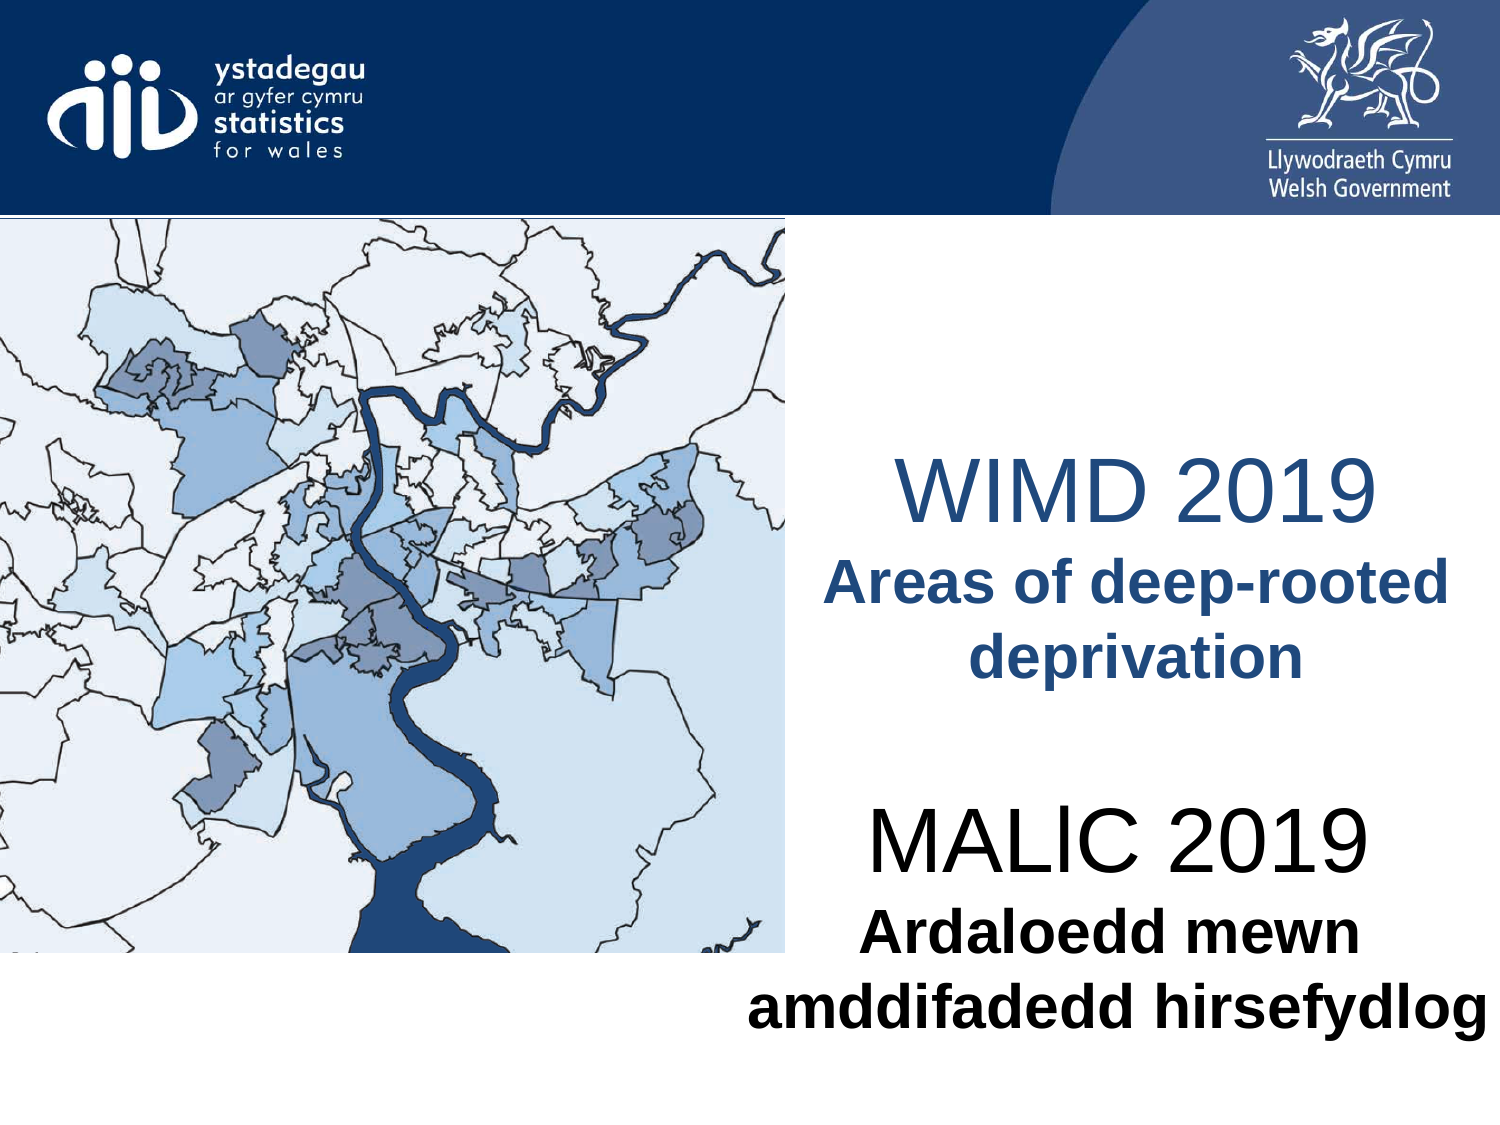

WIMD 2019
Areas of deep-rooted deprivation
MALlC 2019
Ardaloedd mewn
amddifadedd hirsefydlog